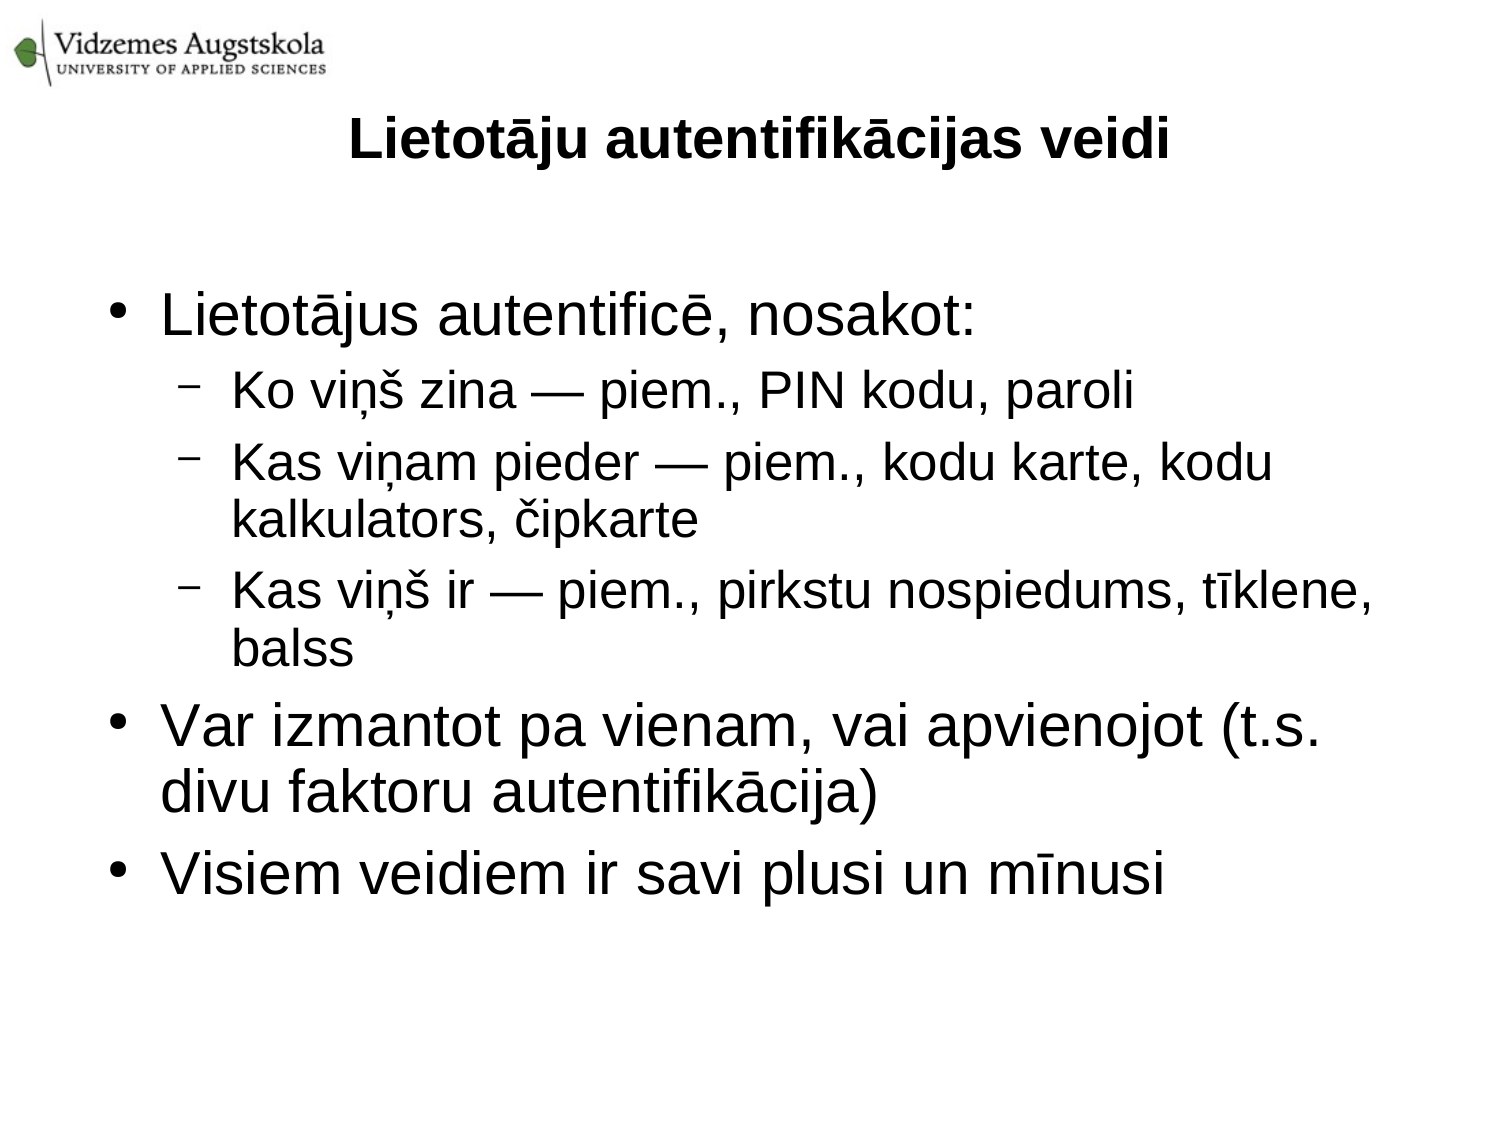

# Lietotāju autentifikācijas veidi
Lietotājus autentificē, nosakot:
Ko viņš zina — piem., PIN kodu, paroli
Kas viņam pieder — piem., kodu karte, kodu kalkulators, čipkarte
Kas viņš ir — piem., pirkstu nospiedums, tīklene, balss
Var izmantot pa vienam, vai apvienojot (t.s. divu faktoru autentifikācija)
Visiem veidiem ir savi plusi un mīnusi